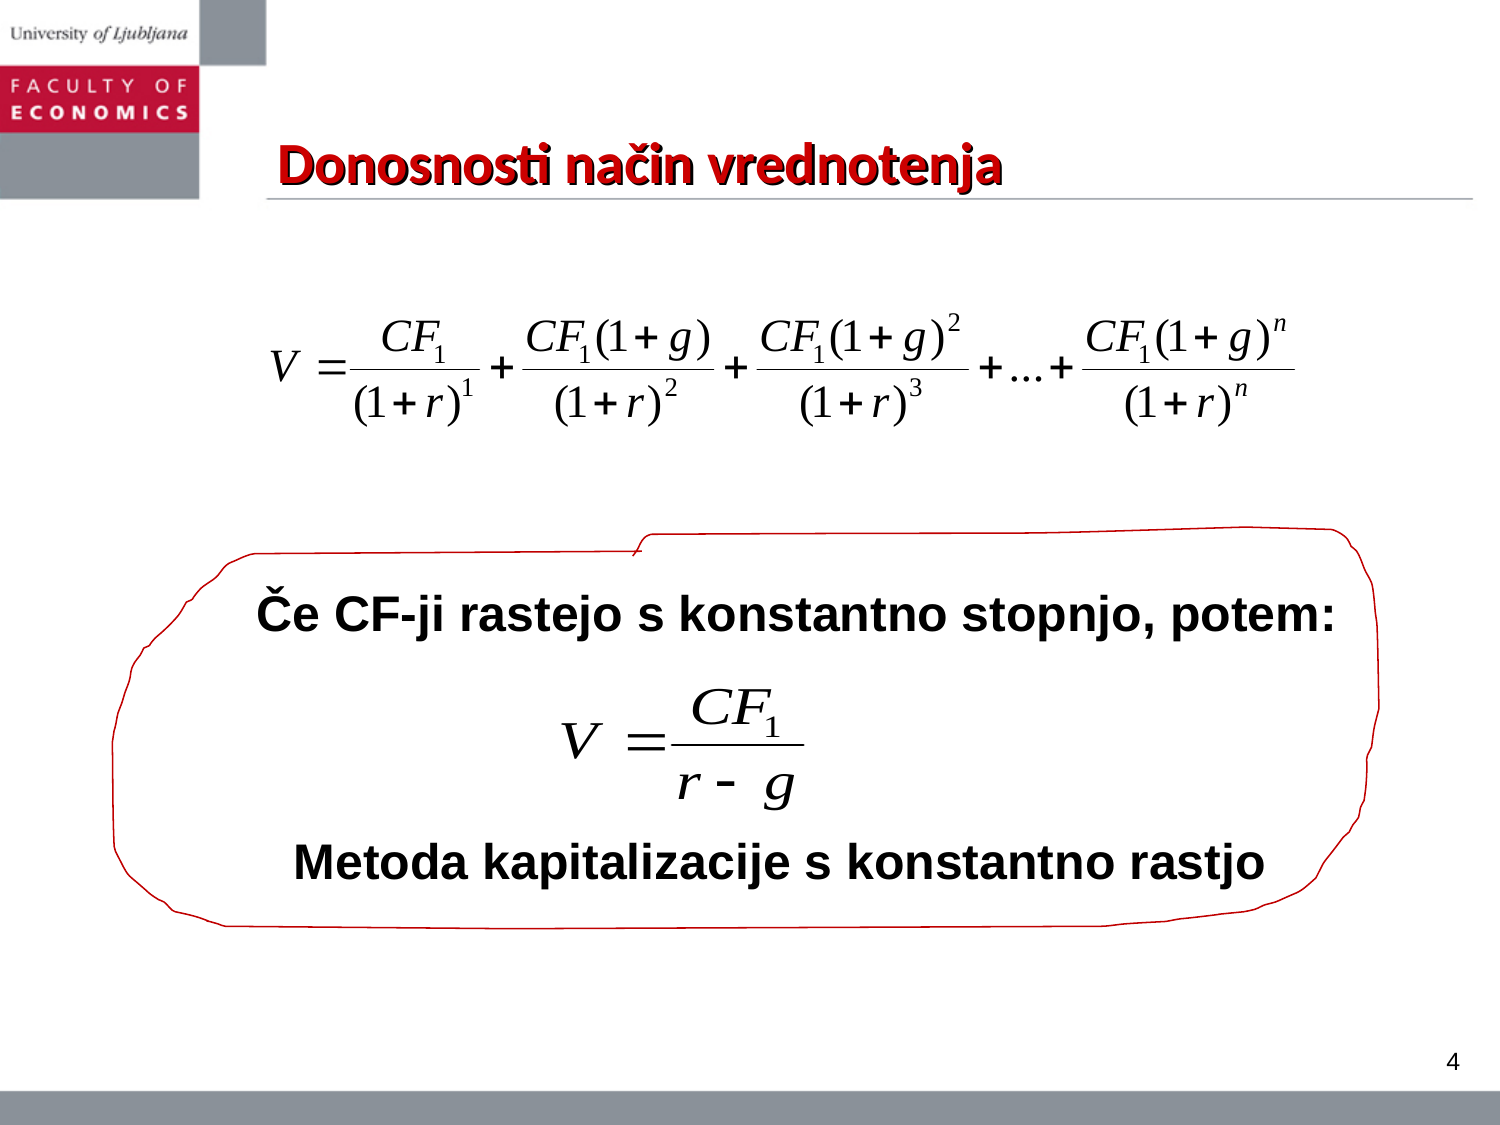

# Donosnosti način vrednotenja
Če CF-ji rastejo s konstantno stopnjo, potem:
Metoda kapitalizacije s konstantno rastjo